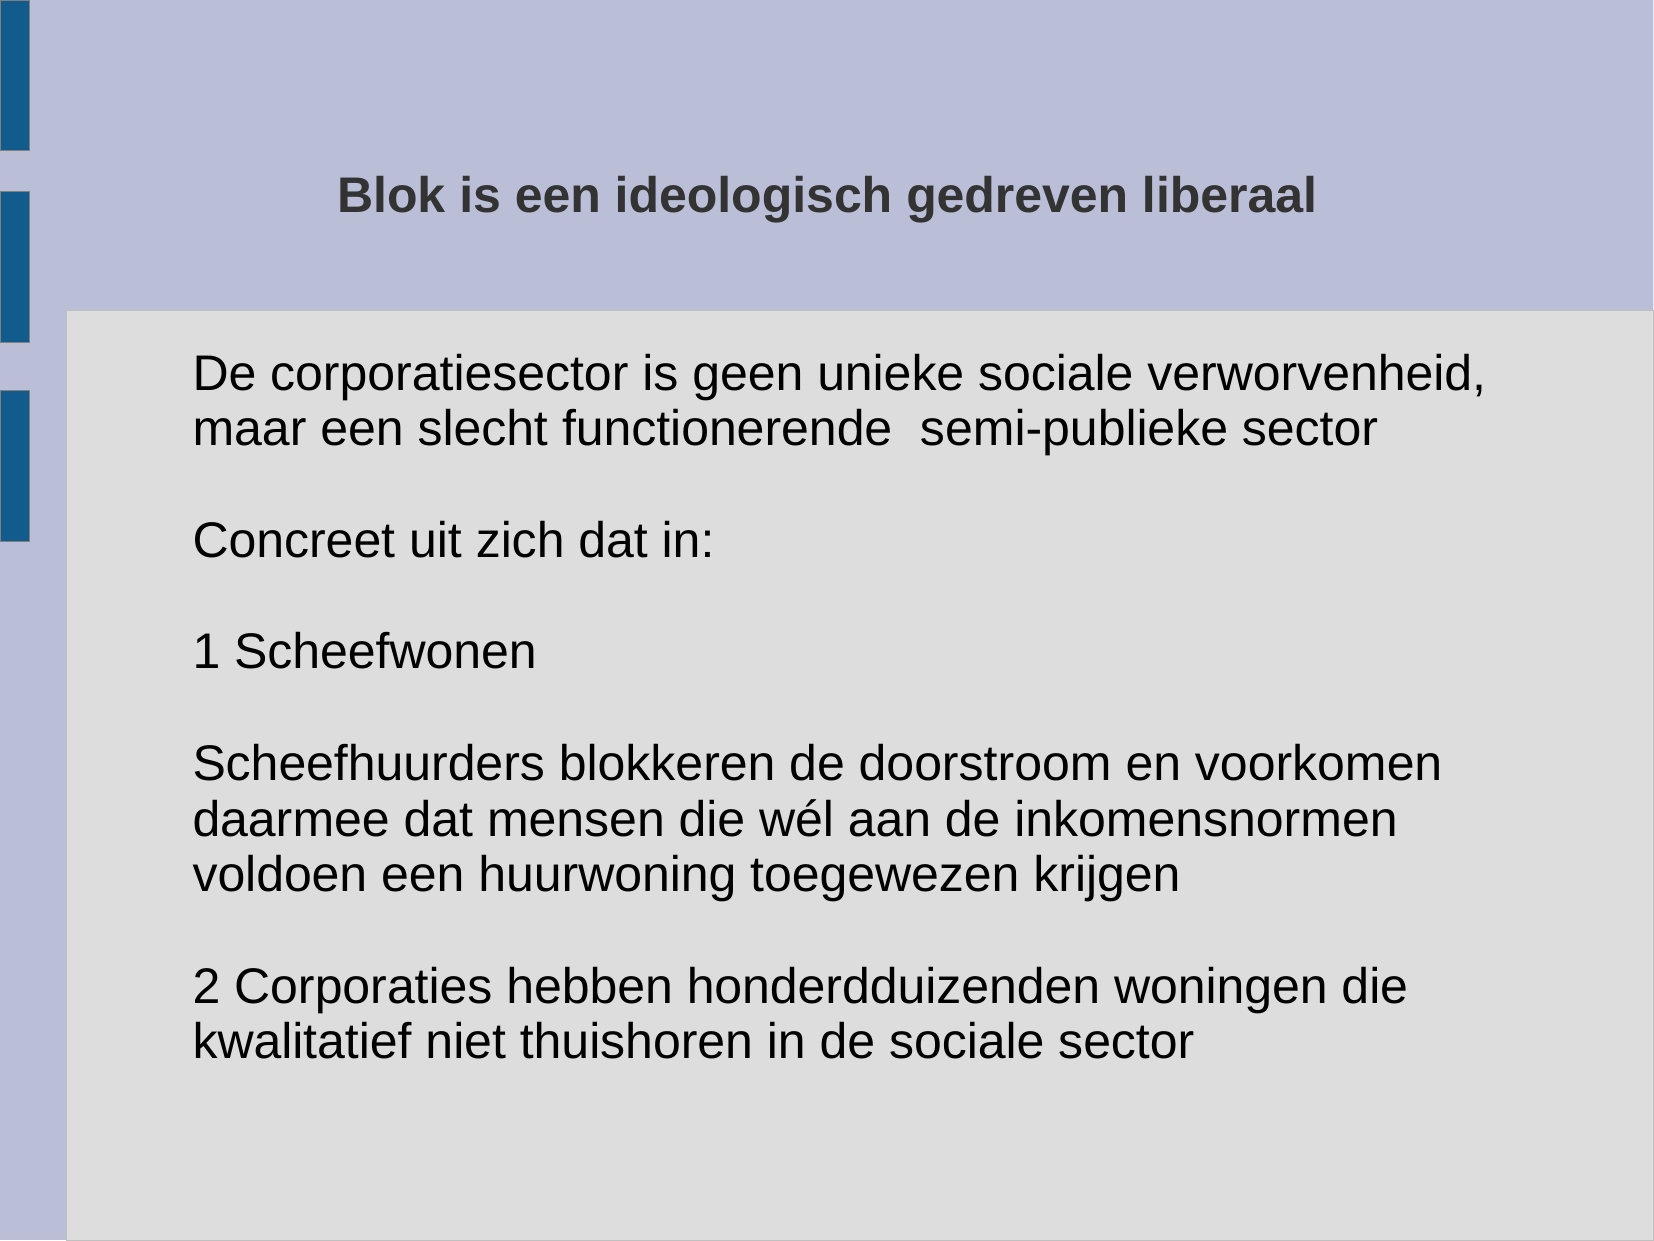

# Blok is een ideologisch gedreven liberaal
De corporatiesector is geen unieke sociale verworvenheid, maar een slecht functionerende semi-publieke sector
Concreet uit zich dat in:
1 Scheefwonen
Scheefhuurders blokkeren de doorstroom en voorkomen daarmee dat mensen die wél aan de inkomensnormen voldoen een huurwoning toegewezen krijgen
2 Corporaties hebben honderdduizenden woningen die kwalitatief niet thuishoren in de sociale sector